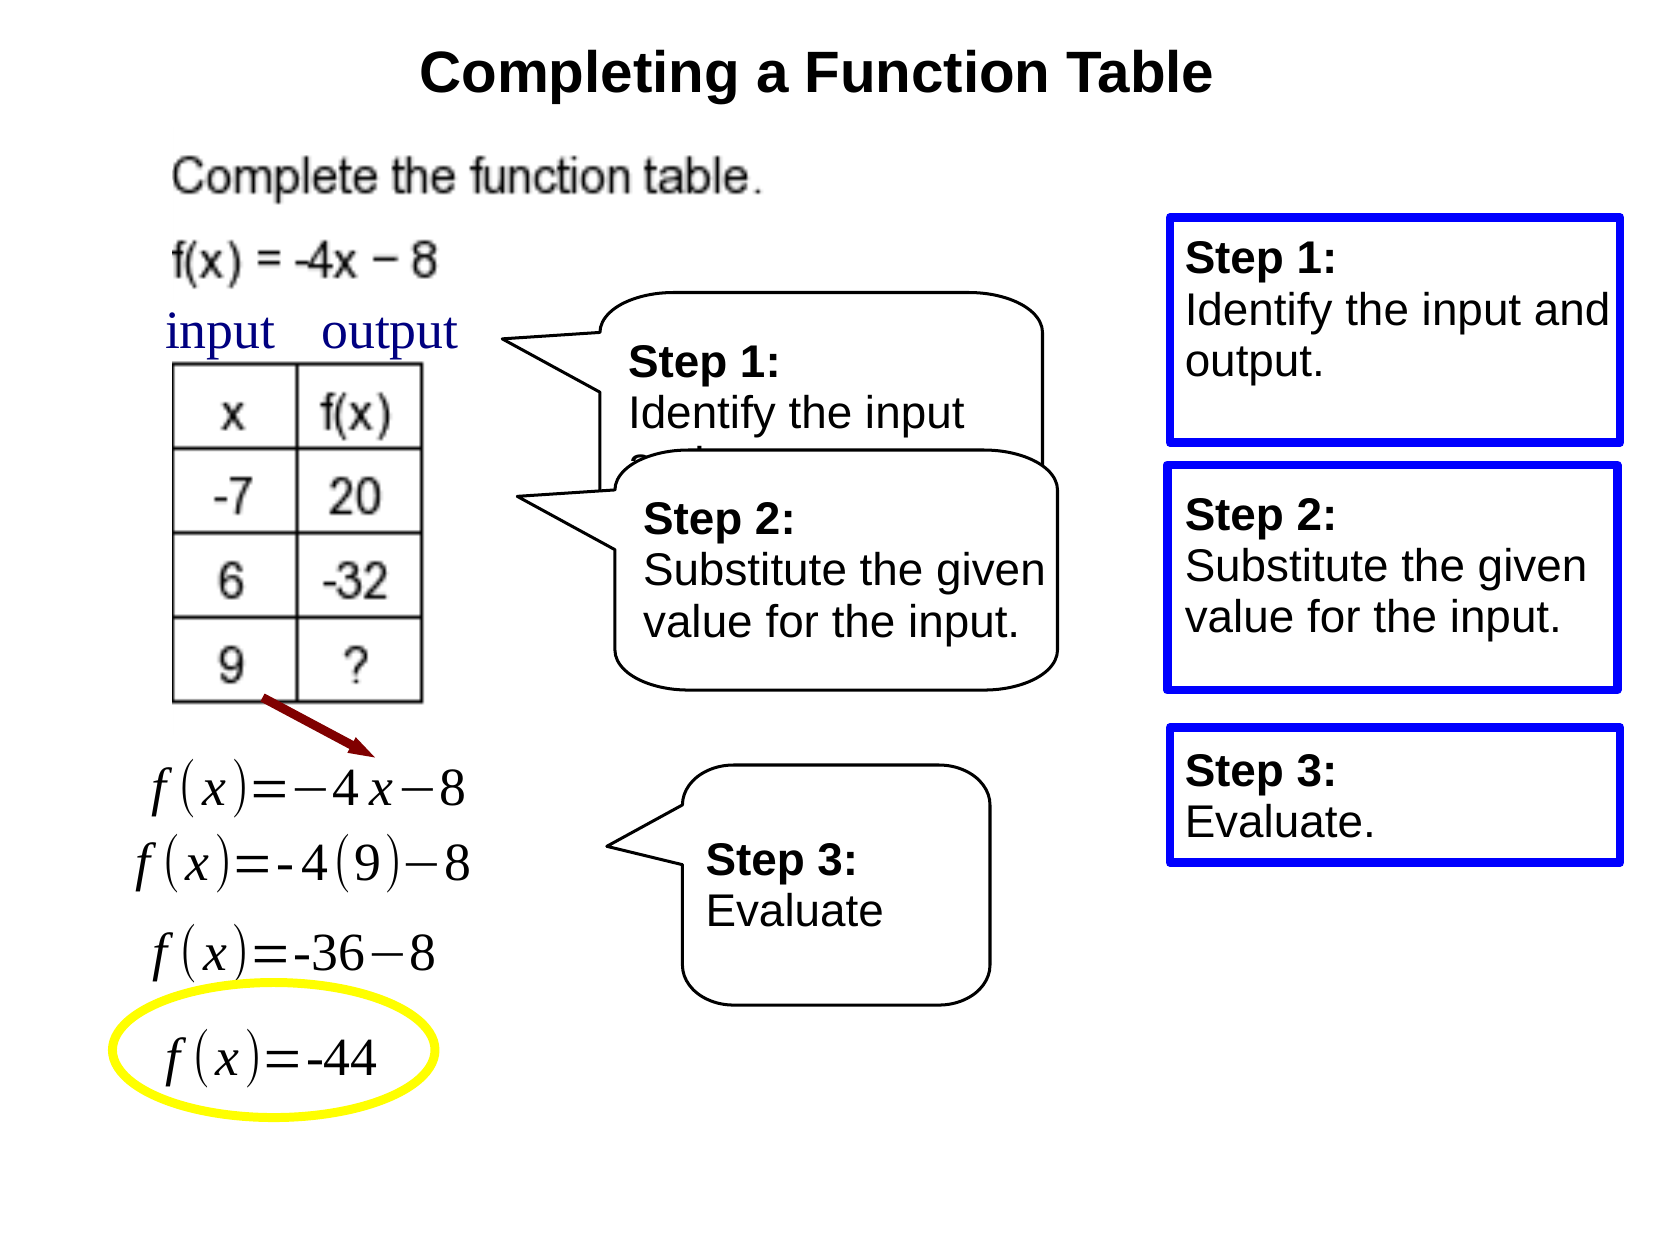

Completing a Function Table
Step 1:
Identify the input and output.
Step 2:
Substitute the given value for the input.
Step 3:
Evaluate.
Step 1:
Identify the input
and output.
Step 2:
Substitute the given
value for the input.
Step 3:
Evaluate